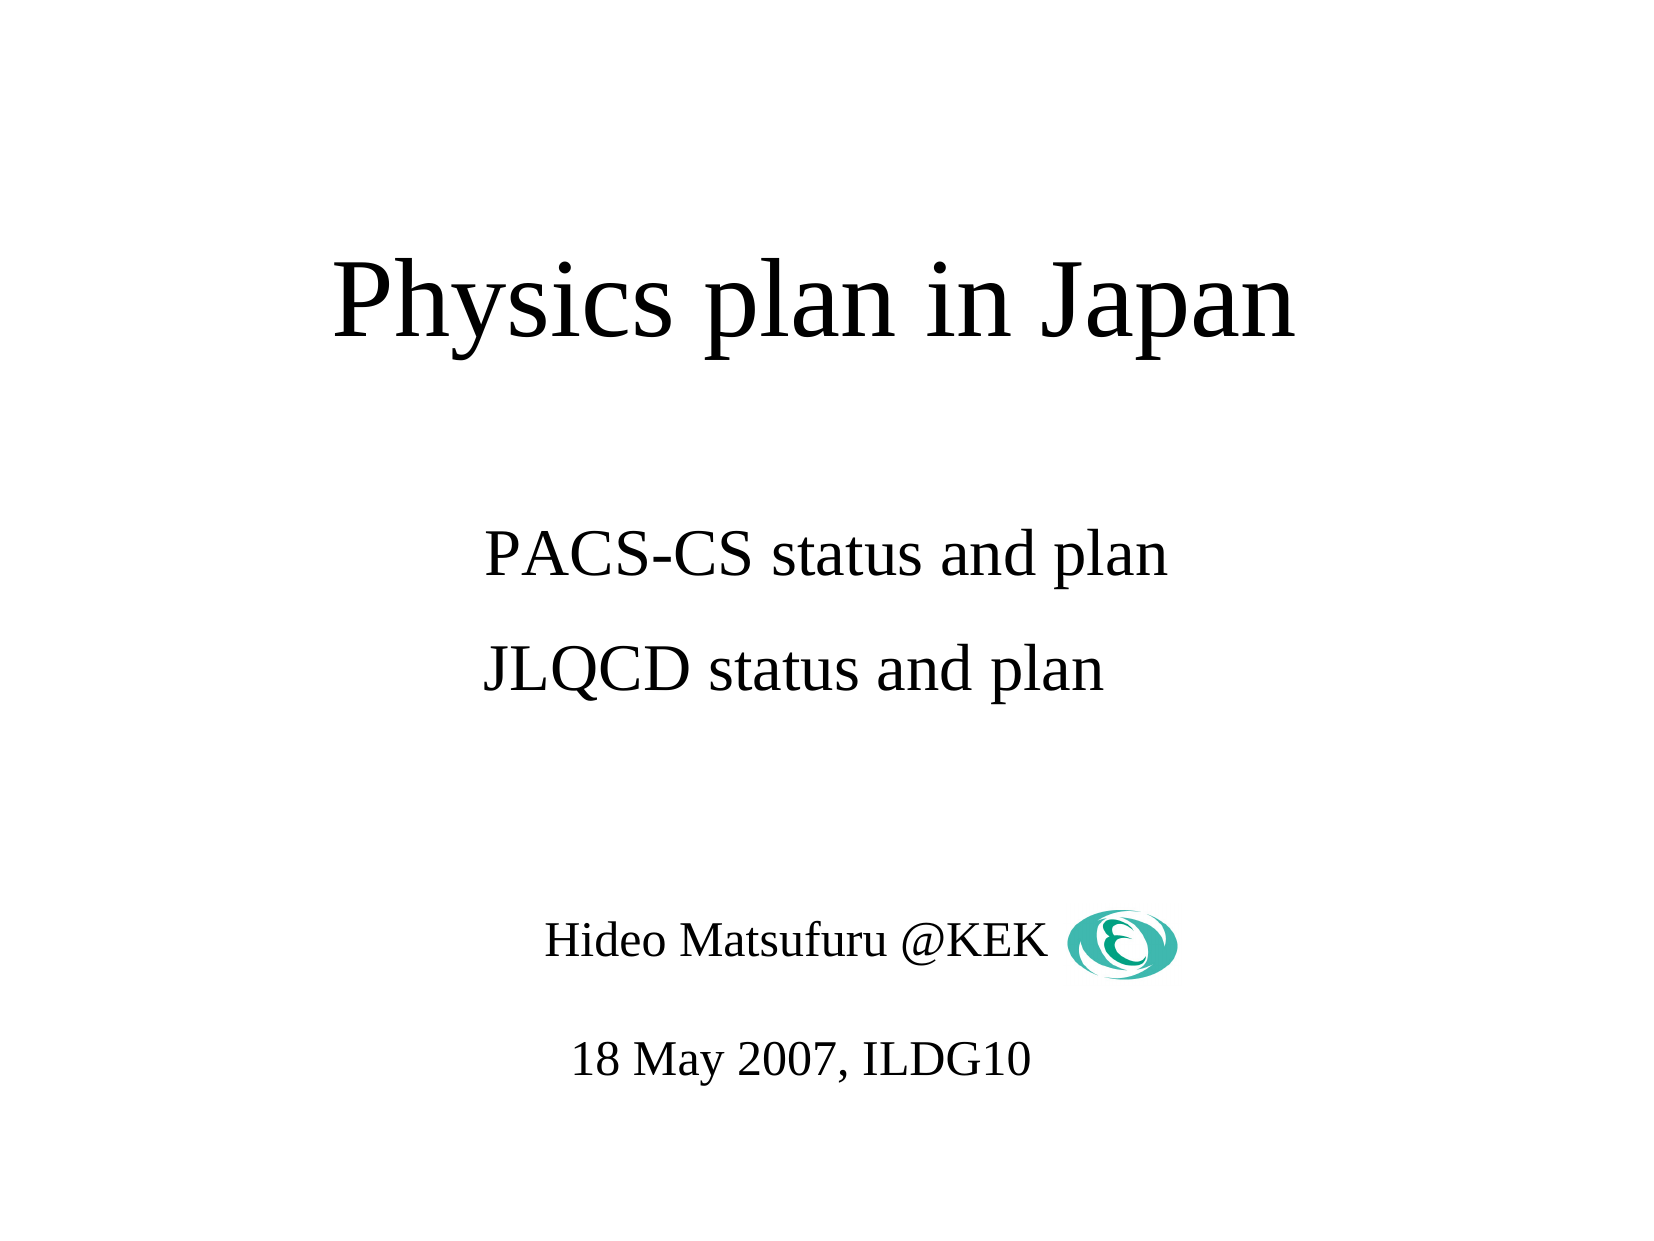

Physics plan in Japan
 PACS-CS status and plan
 JLQCD status and plan
Hideo Matsufuru @KEK
18 May 2007, ILDG10